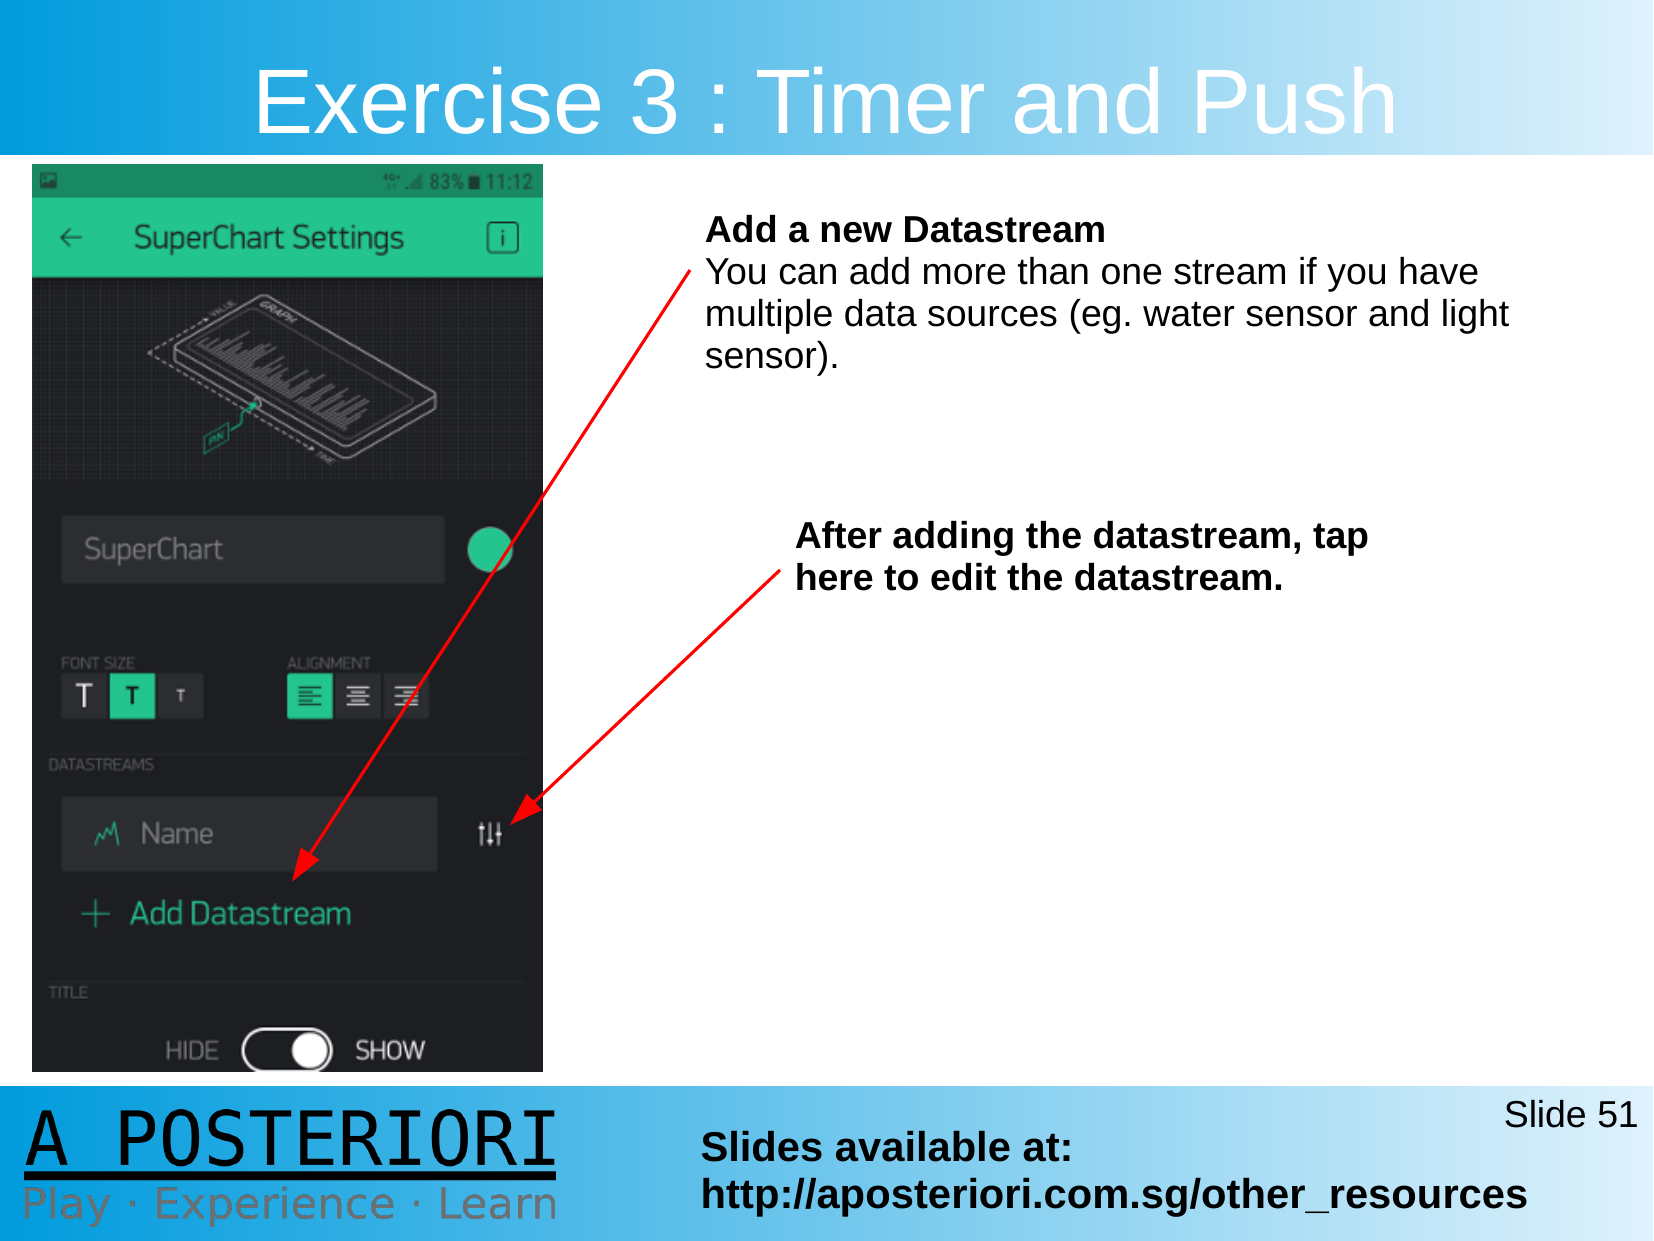

# Exercise 3 : Timer and Push
Add a new Datastream
You can add more than one stream if you have multiple data sources (eg. water sensor and light sensor).
After adding the datastream, tap here to edit the datastream.